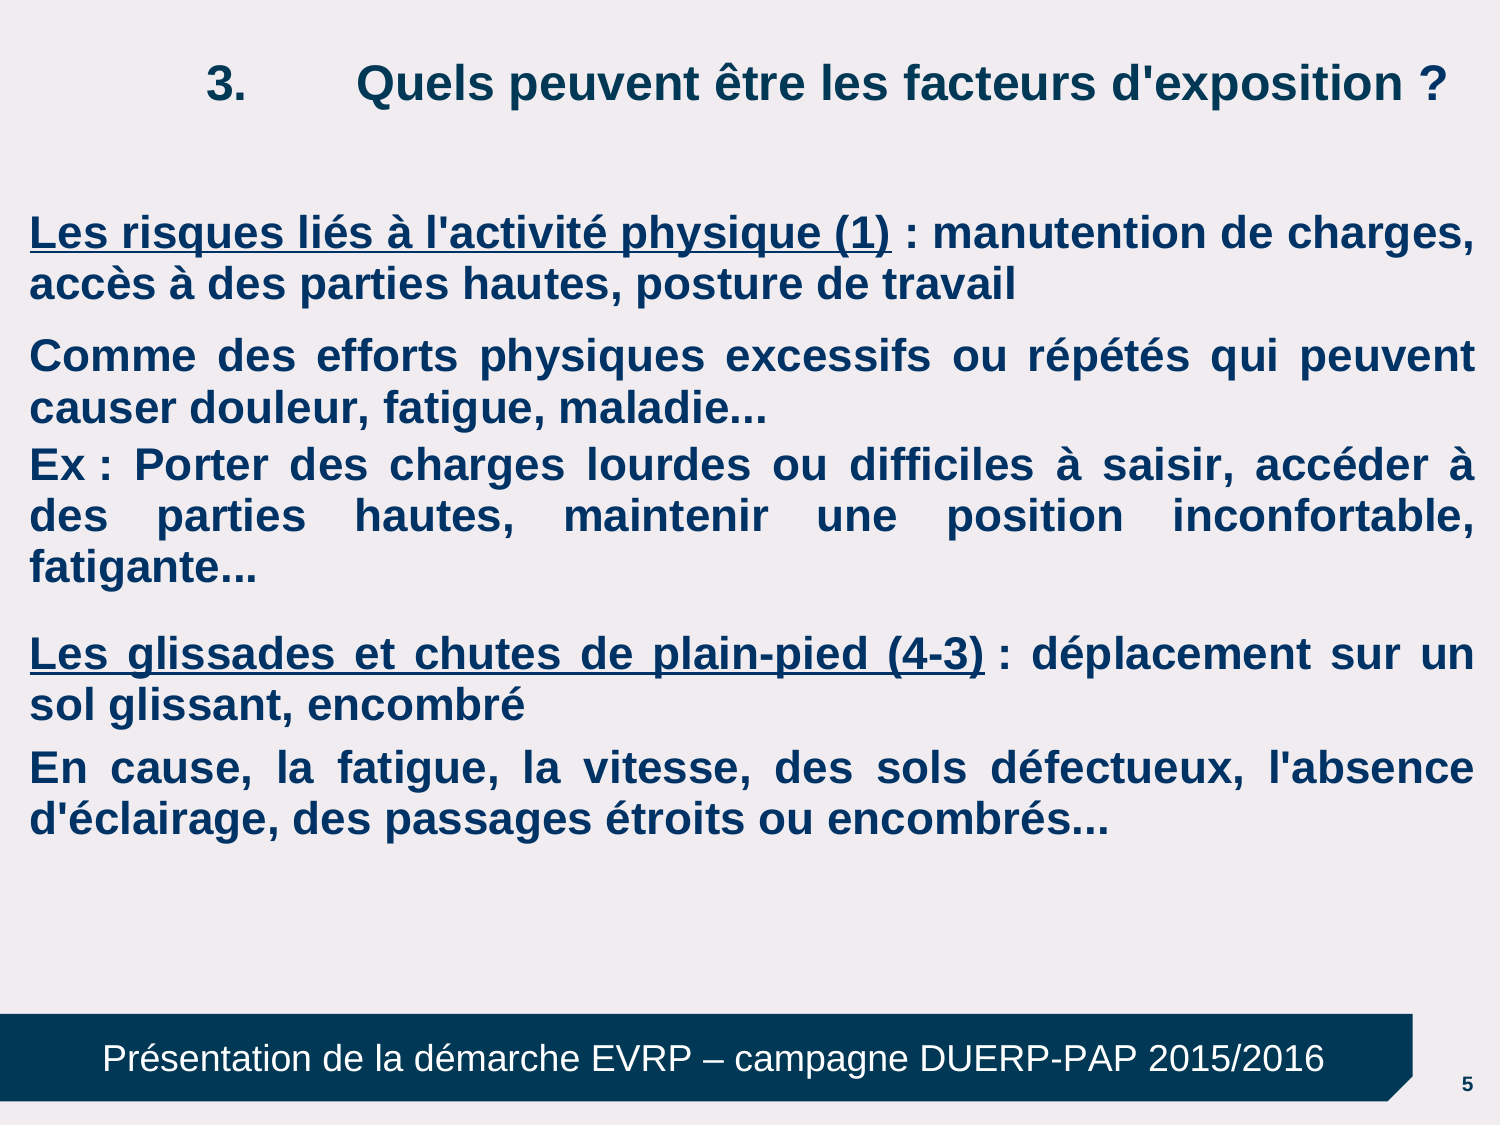

# 3.	Quels peuvent être les facteurs d'exposition ?
Les risques liés à l'activité physique (1) : manutention de charges, accès à des parties hautes, posture de travail
Comme des efforts physiques excessifs ou répétés qui peuvent causer douleur, fatigue, maladie...
Ex : Porter des charges lourdes ou difficiles à saisir, accéder à des parties hautes, maintenir une position inconfortable, fatigante...
Les glissades et chutes de plain-pied (4-3) : déplacement sur un sol glissant, encombré
En cause, la fatigue, la vitesse, des sols défectueux, l'absence d'éclairage, des passages étroits ou encombrés...